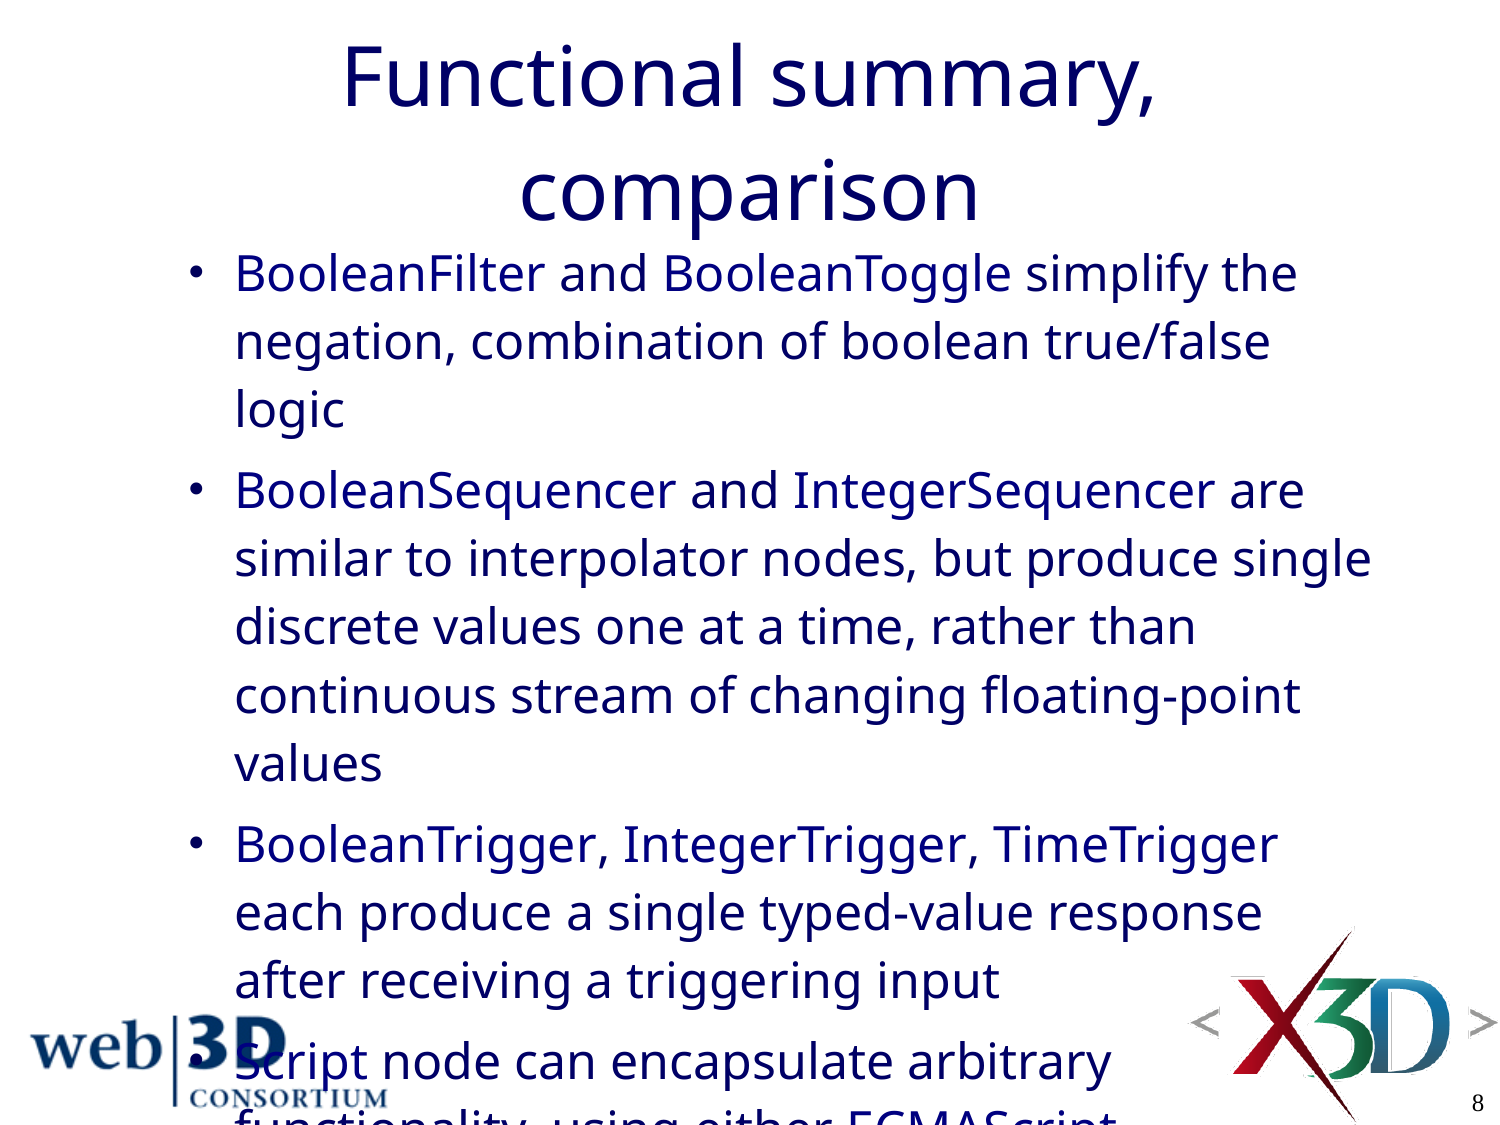

# Functional summary, comparison
BooleanFilter and BooleanToggle simplify the negation, combination of boolean true/false logic
BooleanSequencer and IntegerSequencer are similar to interpolator nodes, but produce single discrete values one at a time, rather than continuous stream of changing floating-point values
BooleanTrigger, IntegerTrigger, TimeTrigger each produce a single typed-value response after receiving a triggering input
Script node can encapsulate arbitrary functionality, using either ECMAScript (JavaScript) or Java, with resulting capabilities similar to HTML scripting